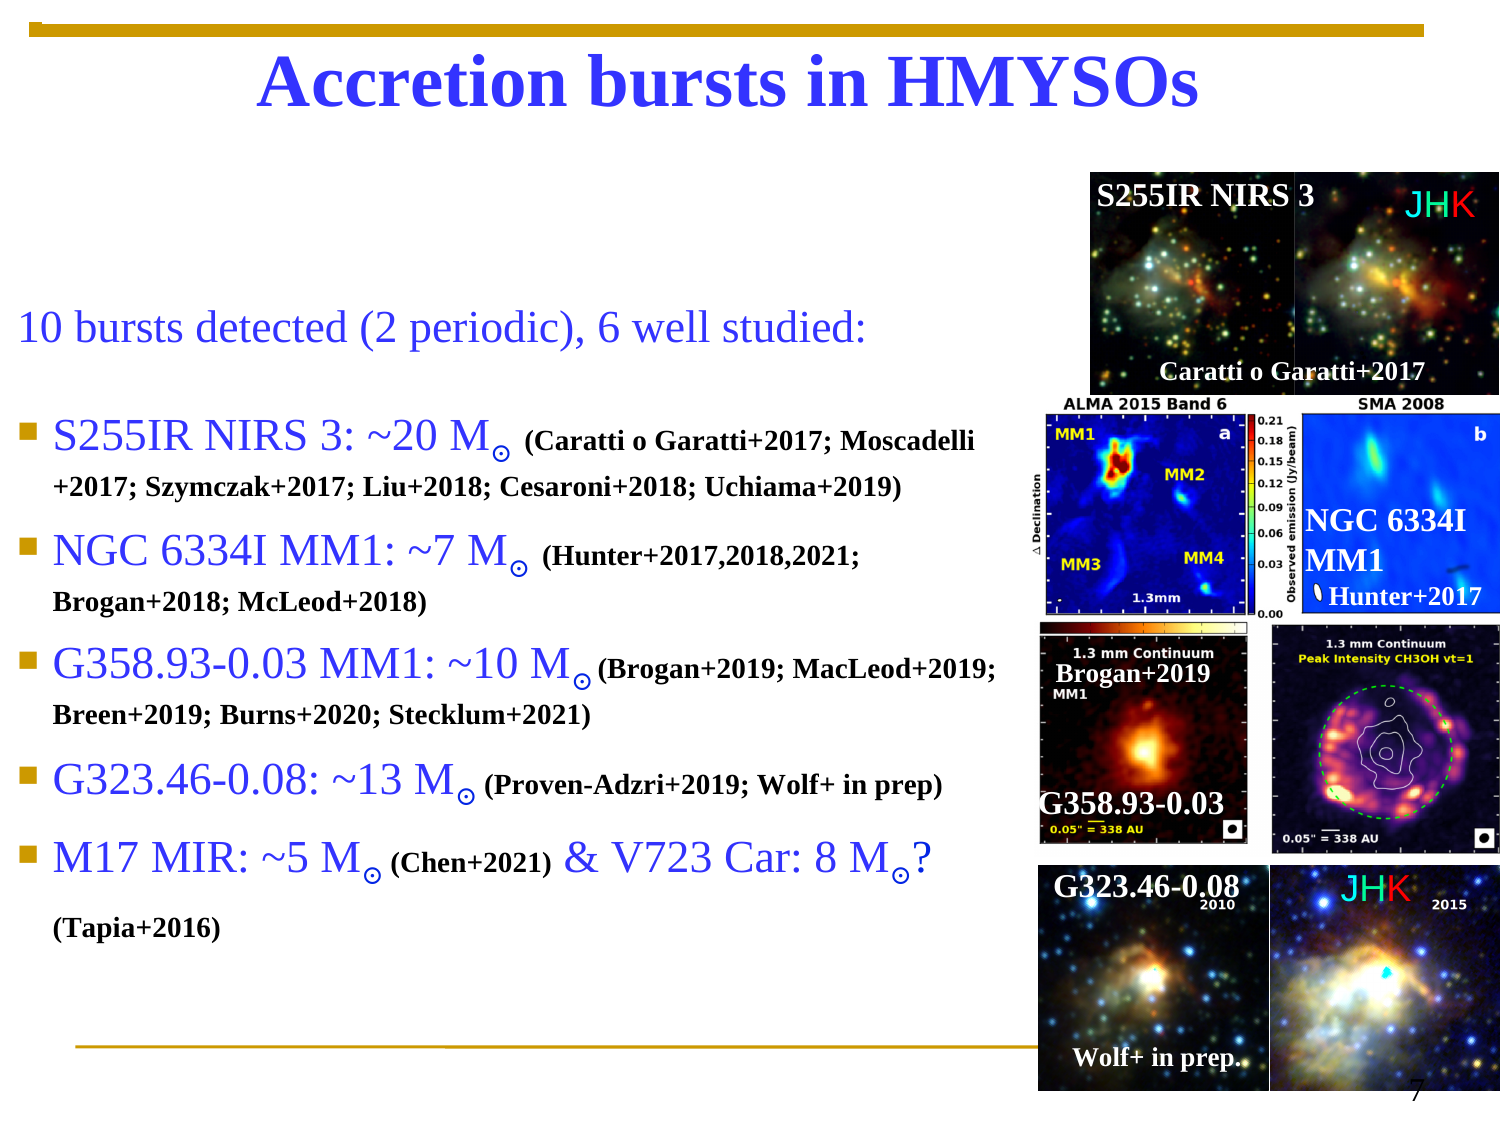

Accretion bursts in HMYSOs
S255IR NIRS 3
JHK
10 bursts detected (2 periodic), 6 well studied:
S255IR NIRS 3: ~20 M⊙ (Caratti o Garatti+2017; Moscadelli +2017; Szymczak+2017; Liu+2018; Cesaroni+2018; Uchiama+2019)
NGC 6334I MM1: ~7 M⊙ (Hunter+2017,2018,2021; Brogan+2018; McLeod+2018)
G358.93-0.03 MM1: ~10 M⊙ (Brogan+2019; MacLeod+2019; Breen+2019; Burns+2020; Stecklum+2021)
G323.46-0.08: ~13 M⊙ (Proven-Adzri+2019; Wolf+ in prep)
M17 MIR: ~5 M⊙ (Chen+2021) & V723 Car: 8 M⊙? (Tapia+2016)
Caratti o Garatti+2017
NGC 6334I
MM1
Hunter+2017
Brogan+2019
G358.93-0.03
G323.46-0.08
JHK
Wolf+ in prep.
21 Apr. 2021
University of Hertfordshire